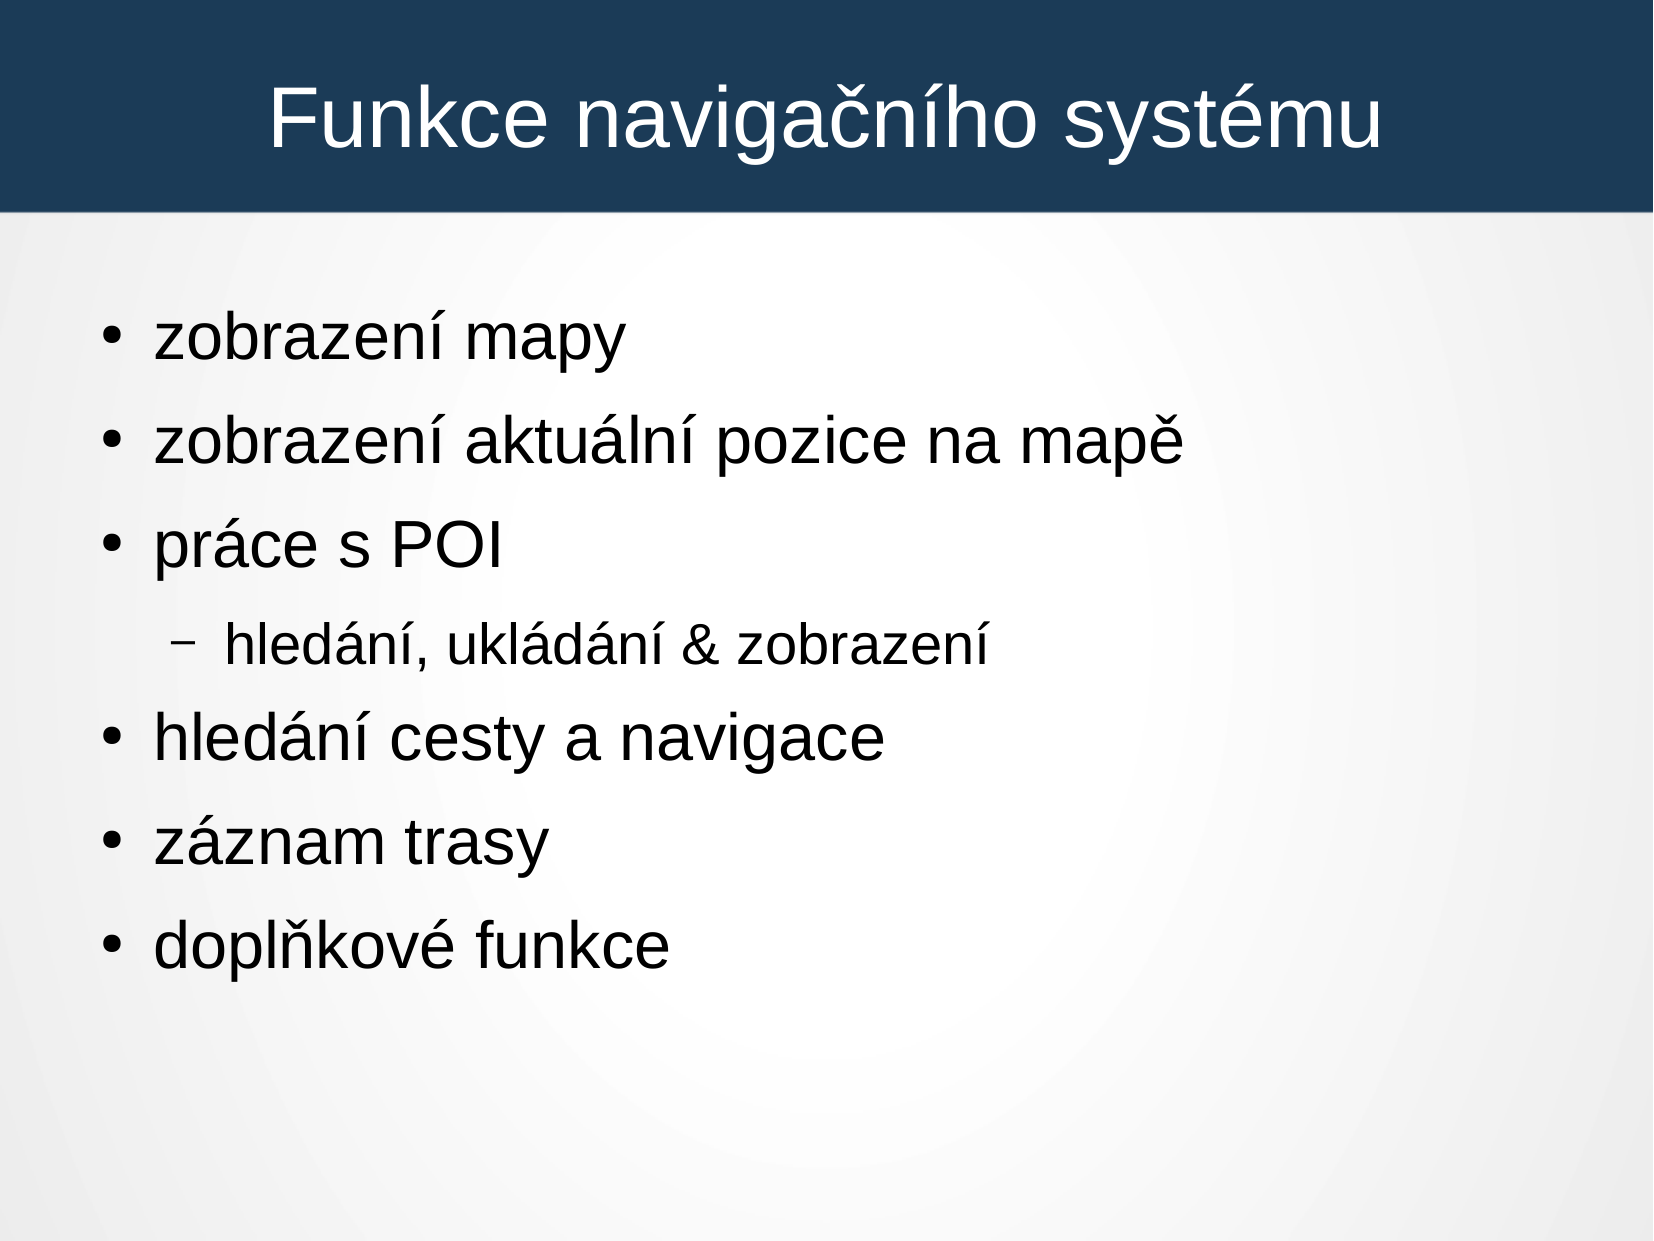

# Funkce navigačního systému
zobrazení mapy
zobrazení aktuální pozice na mapě
práce s POI
hledání, ukládání & zobrazení
hledání cesty a navigace
záznam trasy
doplňkové funkce
5